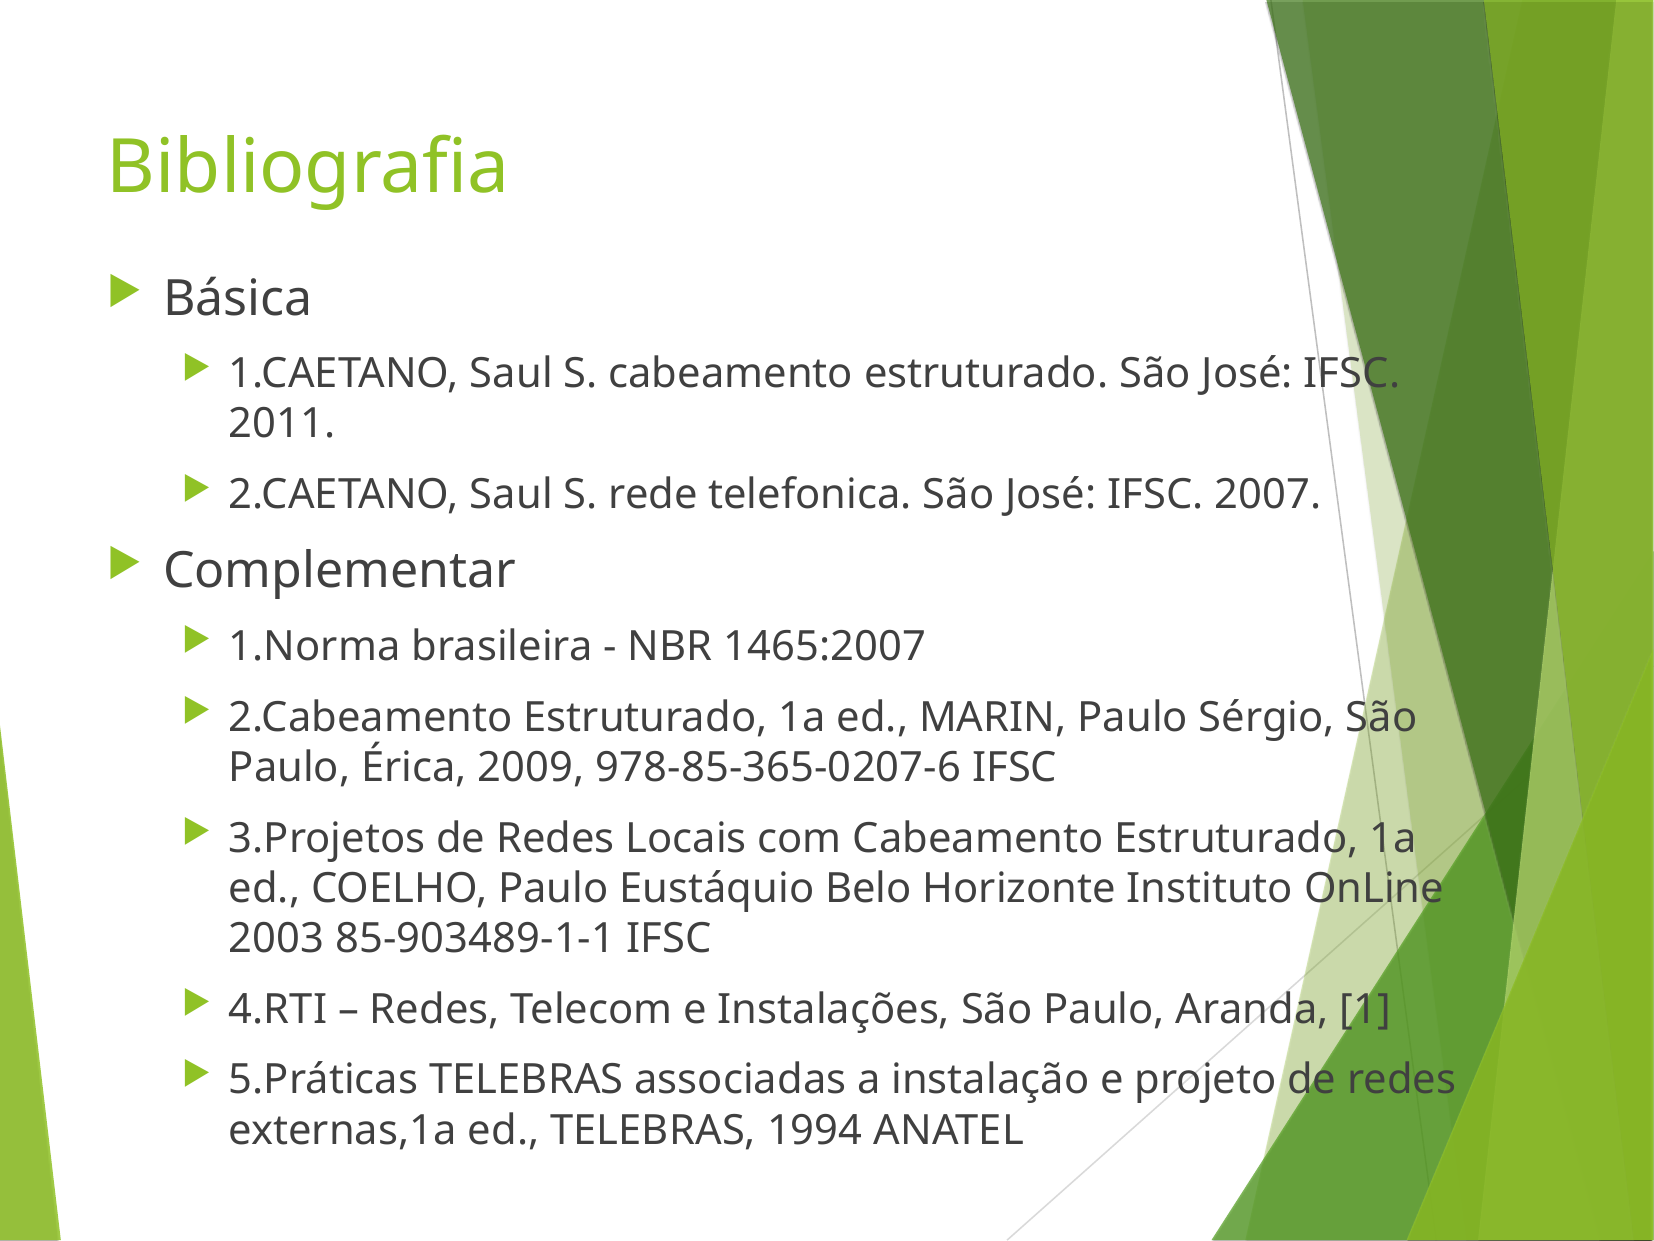

# Bibliografia
Básica
1.CAETANO, Saul S. cabeamento estruturado. São José: IFSC. 2011.
2.CAETANO, Saul S. rede telefonica. São José: IFSC. 2007.
Complementar
1.Norma brasileira - NBR 1465:2007
2.Cabeamento Estruturado, 1a ed., MARIN, Paulo Sérgio, São Paulo, Érica, 2009, 978-85-365-0207-6 IFSC
3.Projetos de Redes Locais com Cabeamento Estruturado, 1a ed., COELHO, Paulo Eustáquio Belo Horizonte Instituto OnLine 2003 85-903489-1-1 IFSC
4.RTI – Redes, Telecom e Instalações, São Paulo, Aranda, [1]
5.Práticas TELEBRAS associadas a instalação e projeto de redes externas,1a ed., TELEBRAS, 1994 ANATEL